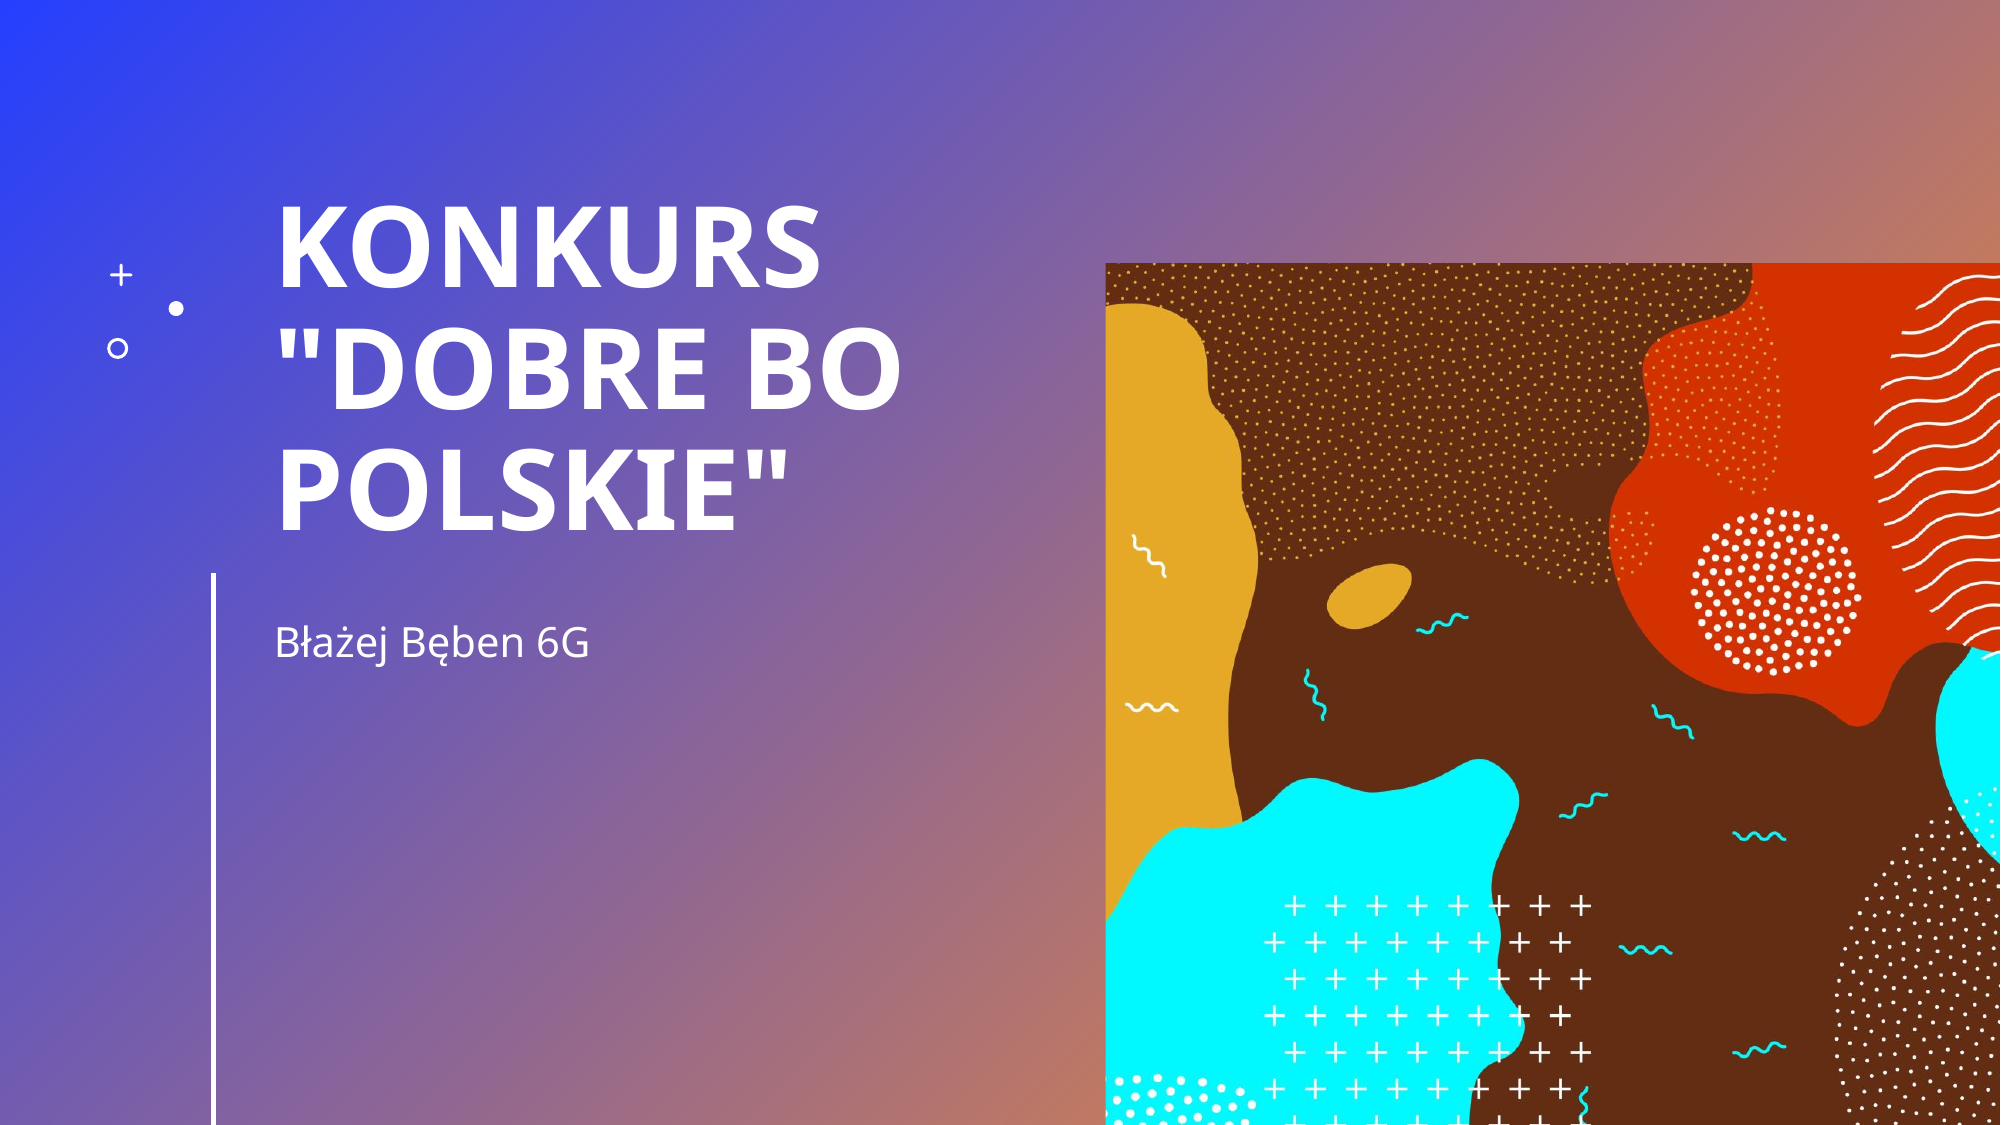

# Konkurs "Dobre bo Polskie"
Błażej Bęben 6G